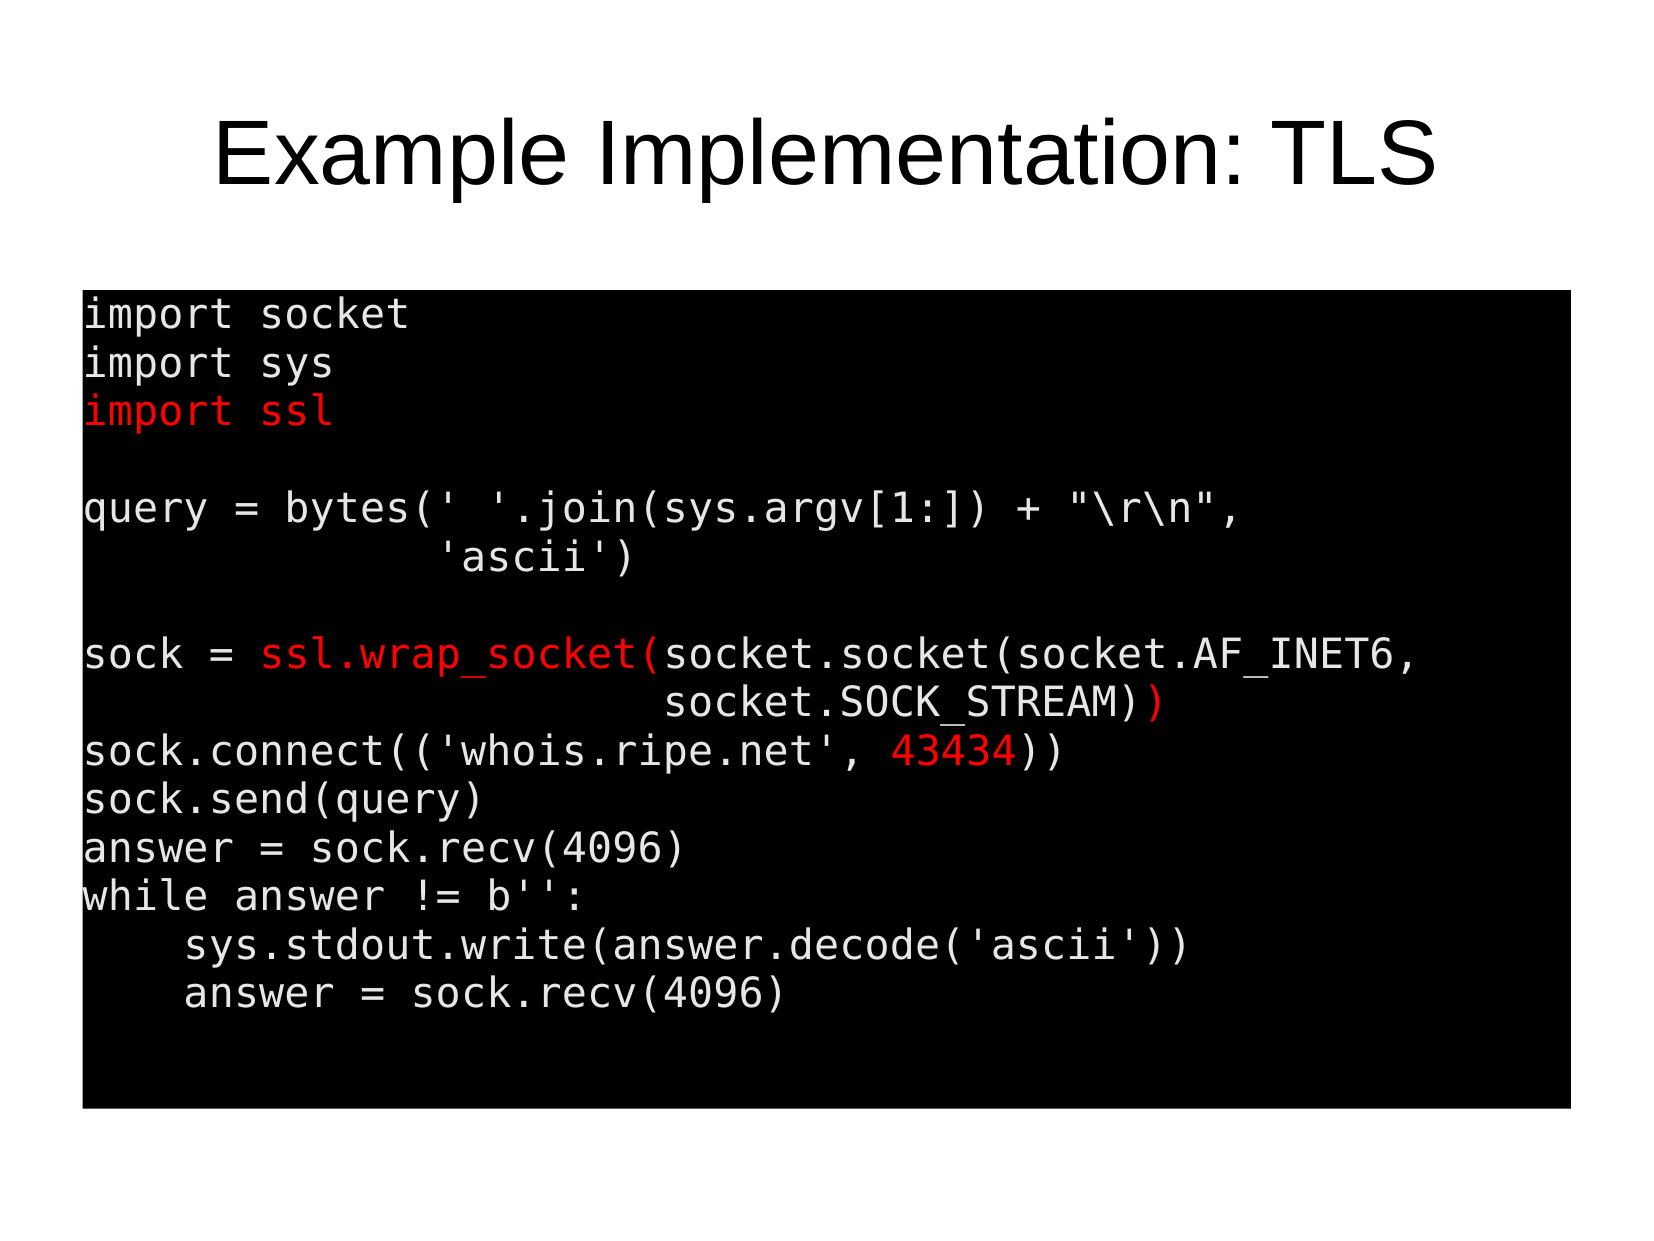

# Example Implementation: TLS
import socket
import sys
import ssl
query = bytes(' '.join(sys.argv[1:]) + "\r\n",
 'ascii')
sock = ssl.wrap_socket(socket.socket(socket.AF_INET6,
 socket.SOCK_STREAM))
sock.connect(('whois.ripe.net', 43434))
sock.send(query)
answer = sock.recv(4096)
while answer != b'':
 sys.stdout.write(answer.decode('ascii'))
 answer = sock.recv(4096)